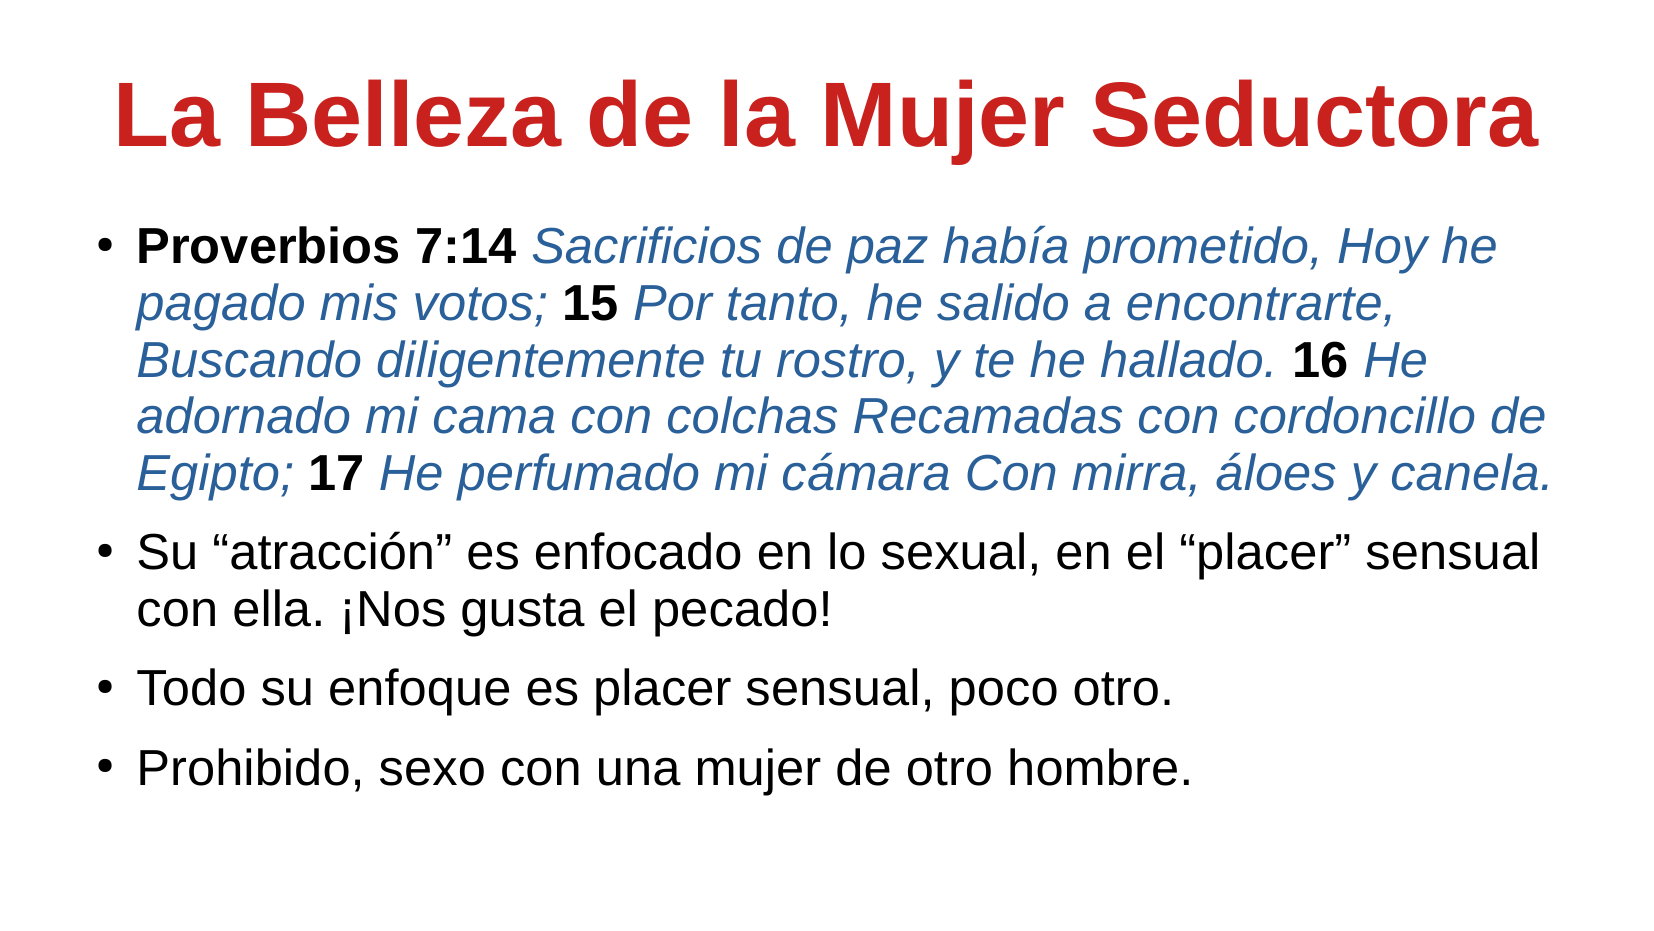

# La Belleza de la Mujer Seductora
Proverbios 7:14 Sacrificios de paz había prometido, Hoy he pagado mis votos; 15 Por tanto, he salido a encontrarte, Buscando diligentemente tu rostro, y te he hallado. 16 He adornado mi cama con colchas Recamadas con cordoncillo de Egipto; 17 He perfumado mi cámara Con mirra, áloes y canela.
Su “atracción” es enfocado en lo sexual, en el “placer” sensual con ella. ¡Nos gusta el pecado!
Todo su enfoque es placer sensual, poco otro.
Prohibido, sexo con una mujer de otro hombre.